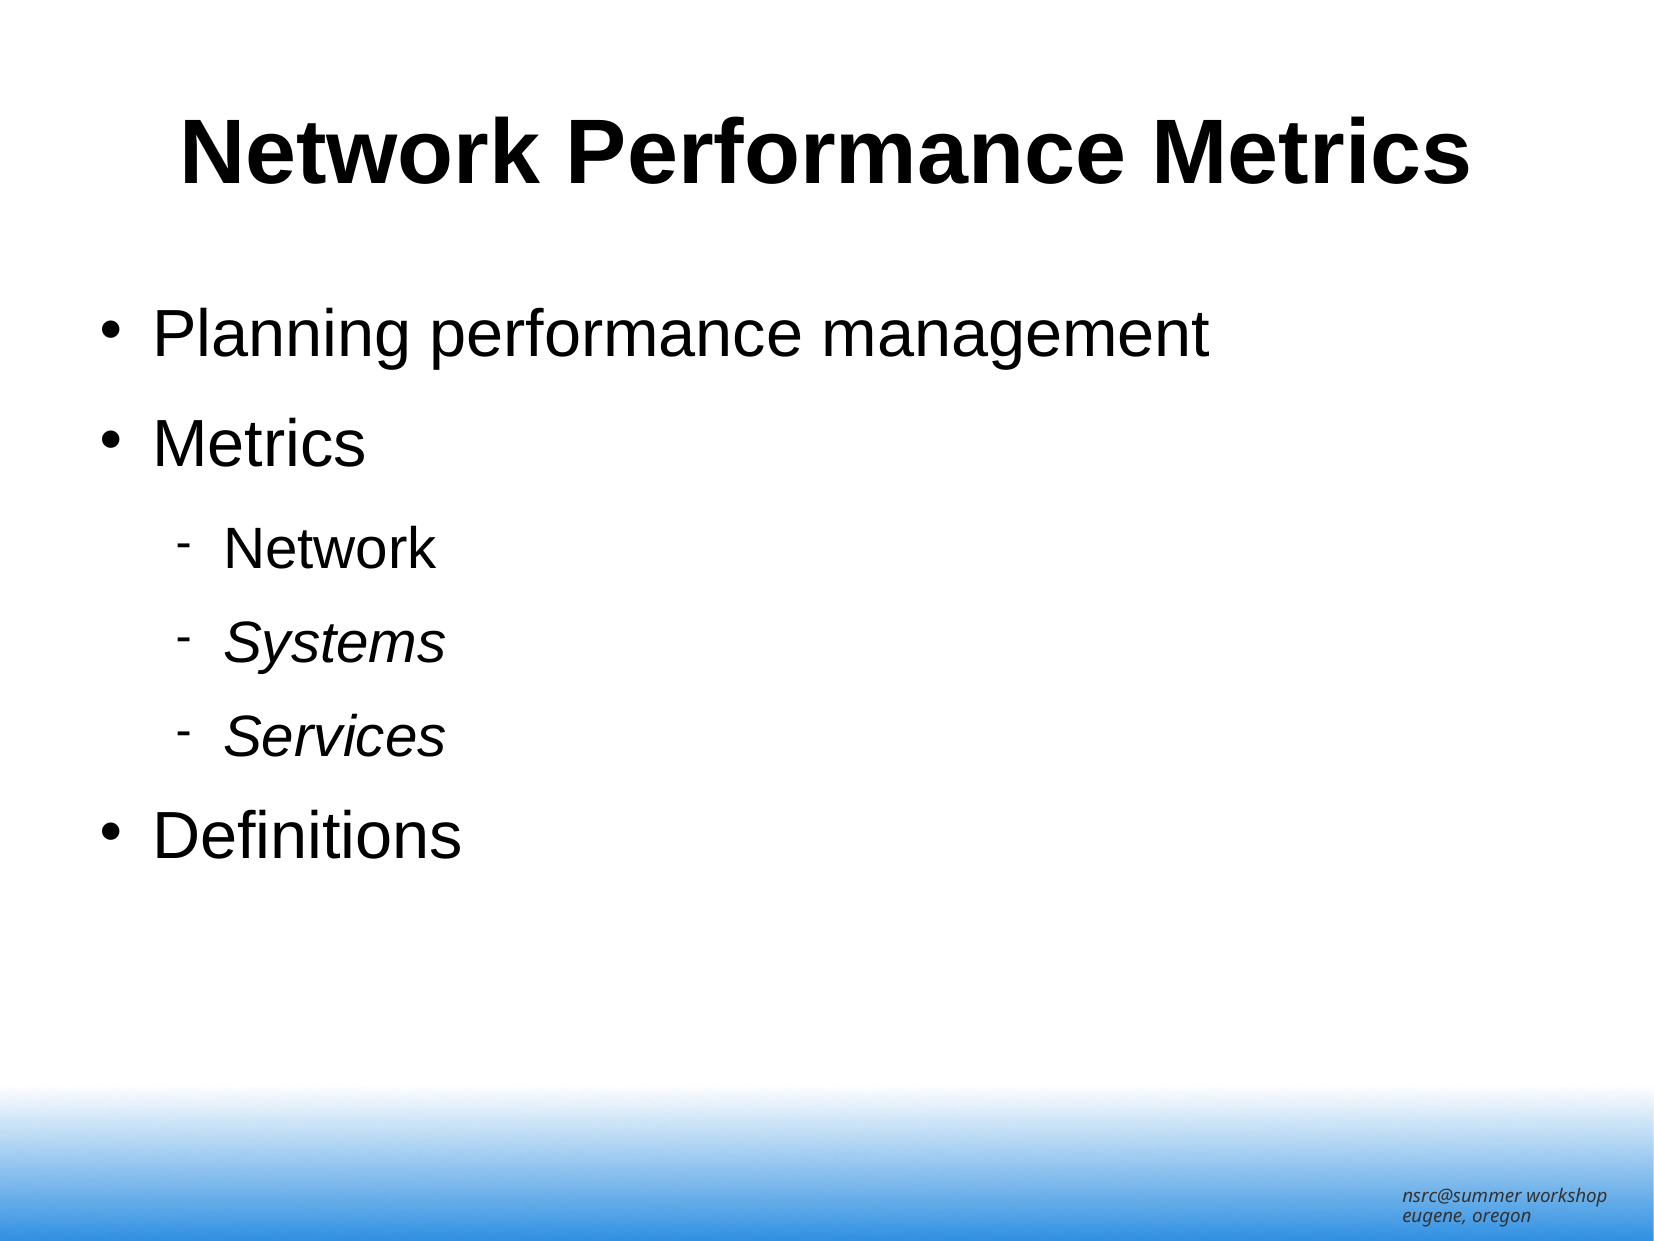

# Network Performance Metrics
Planning performance management
Metrics
Network
Systems
Services
Definitions